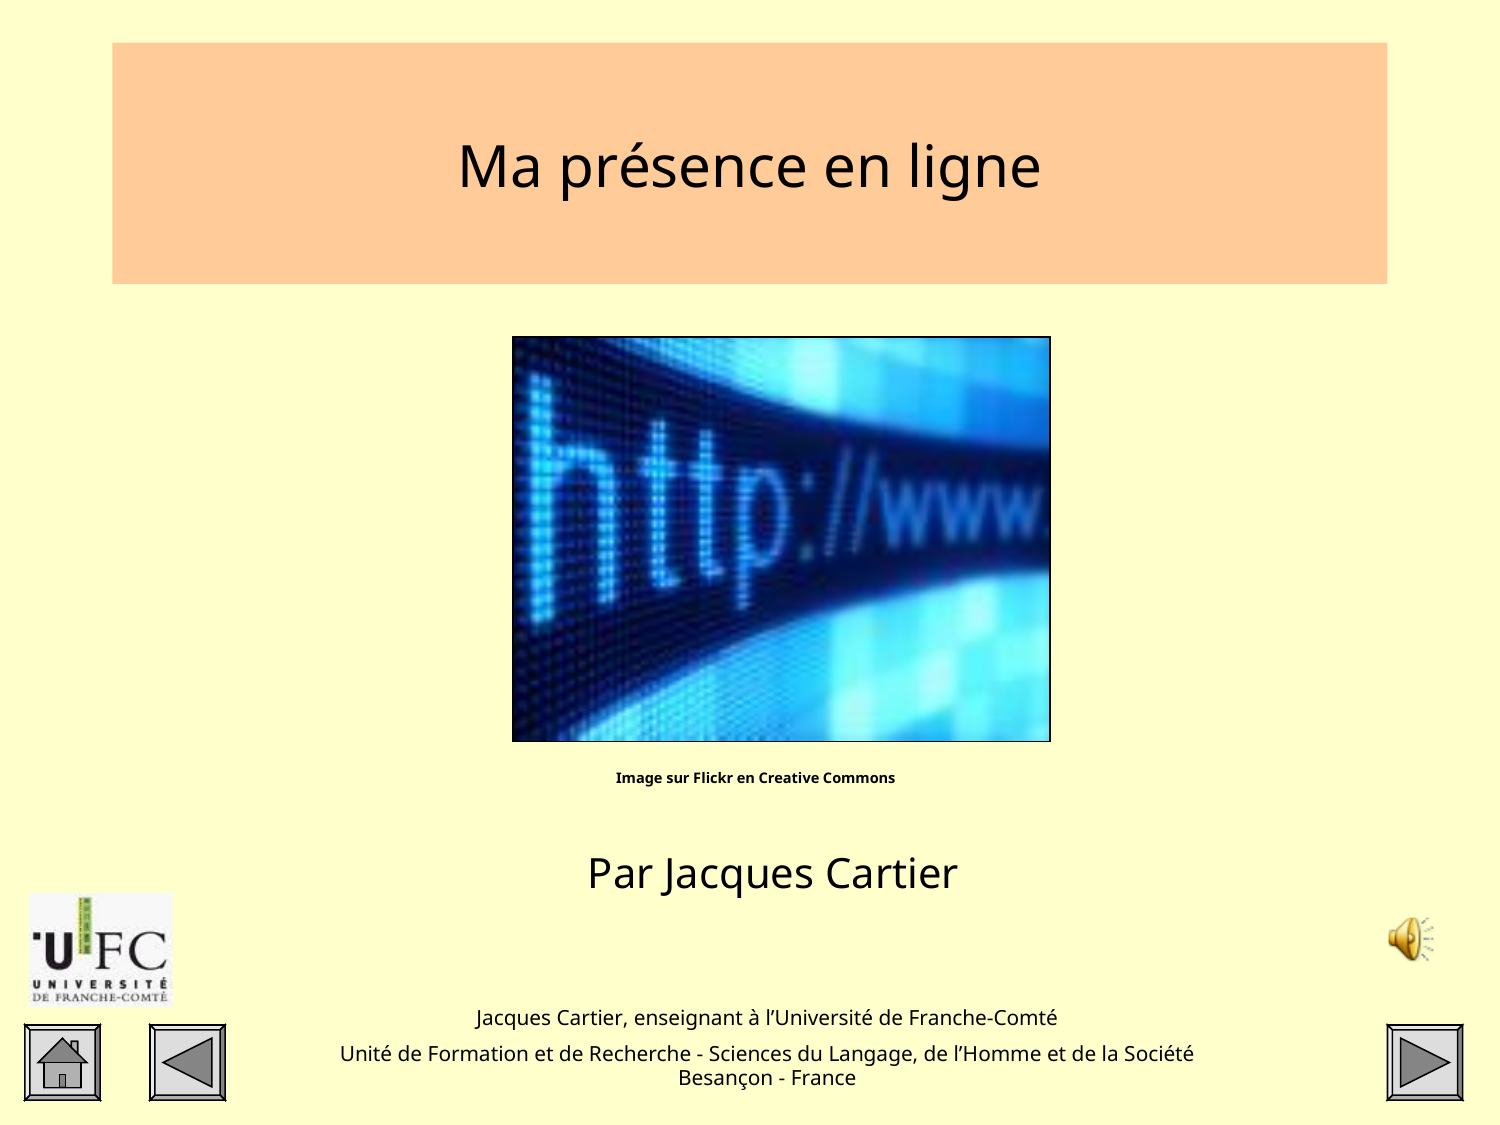

# Ma présence en ligne
Image sur Flickr en Creative Commons
Par Jacques Cartier